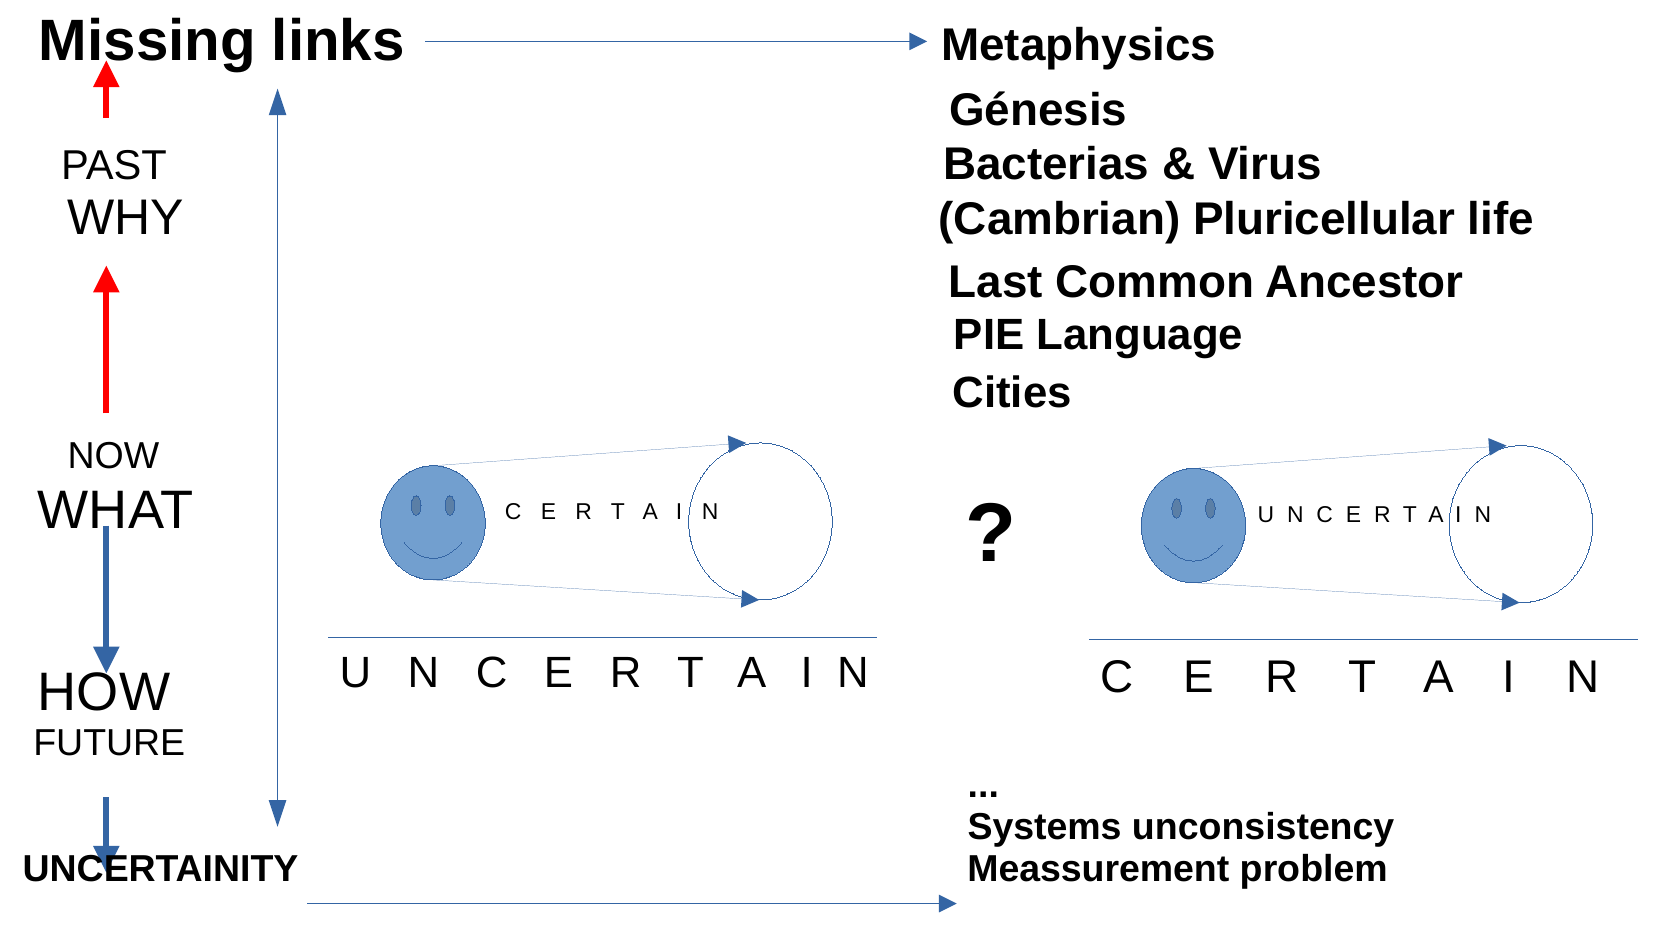

Missing links Metaphysics
 Génesis
 PAST Bacterias & Virus WHY (Cambrian) Pluricellular life
 Last Common Ancestor PIE Language
 Cities
 NOW
 WHAT
 HOW
 FUTURE
 ...
 Systems unconsistency
UNCERTAINITY Meassurement problem
?
C E R T A I N
U N C E R T A I N
U N C E R T A I N
C E R T A I N